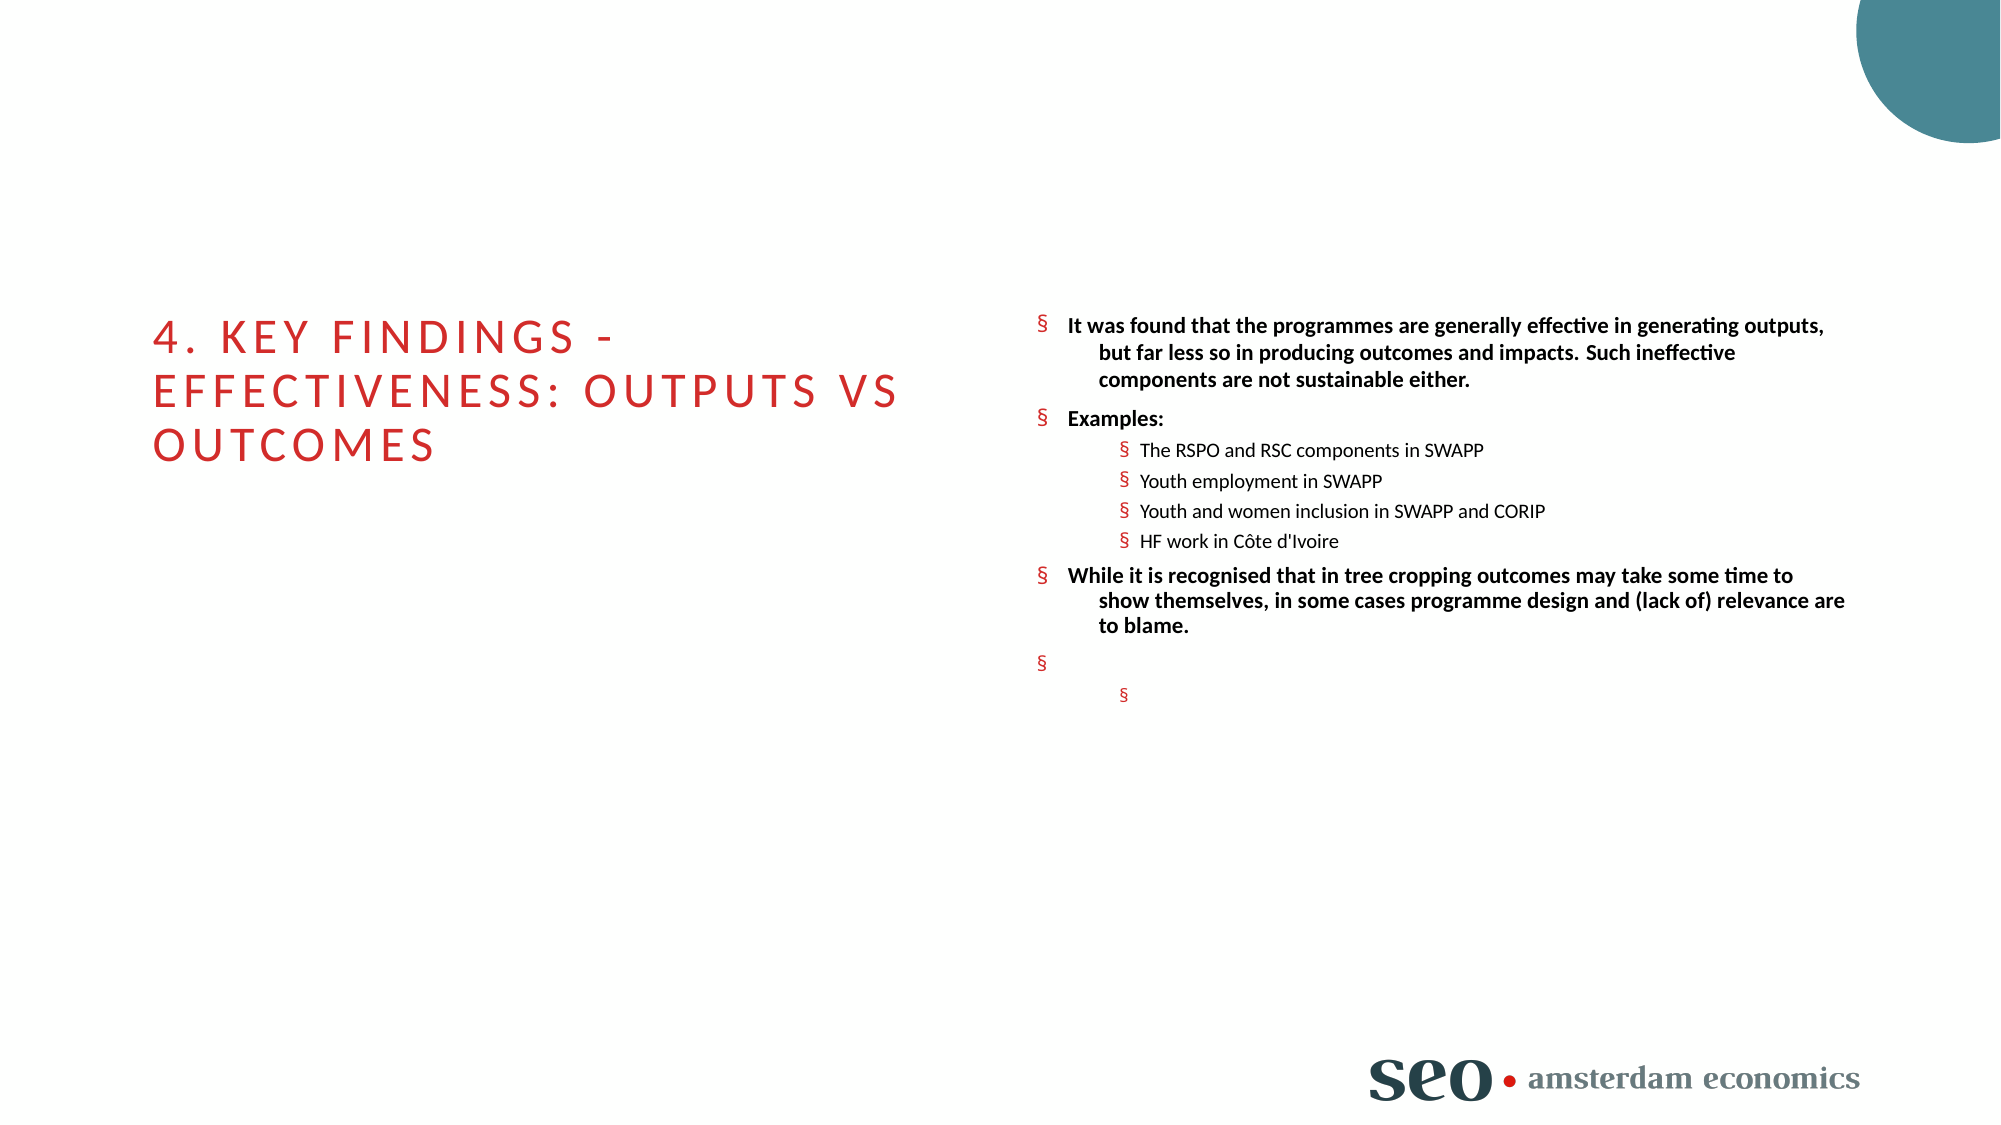

# 4. key findings - effectiveness: Outputs vs outcomes
It was found that the programmes are generally effective in generating outputs, but far less so in producing outcomes and impacts. Such ineffective components are not sustainable either.
Examples:
The RSPO and RSC components in SWAPP
Youth employment in SWAPP
Youth and women inclusion in SWAPP and CORIP
HF work in Côte d'Ivoire
While it is recognised that in tree cropping outcomes may take some time to show themselves, in some cases programme design and (lack of) relevance are to blame.